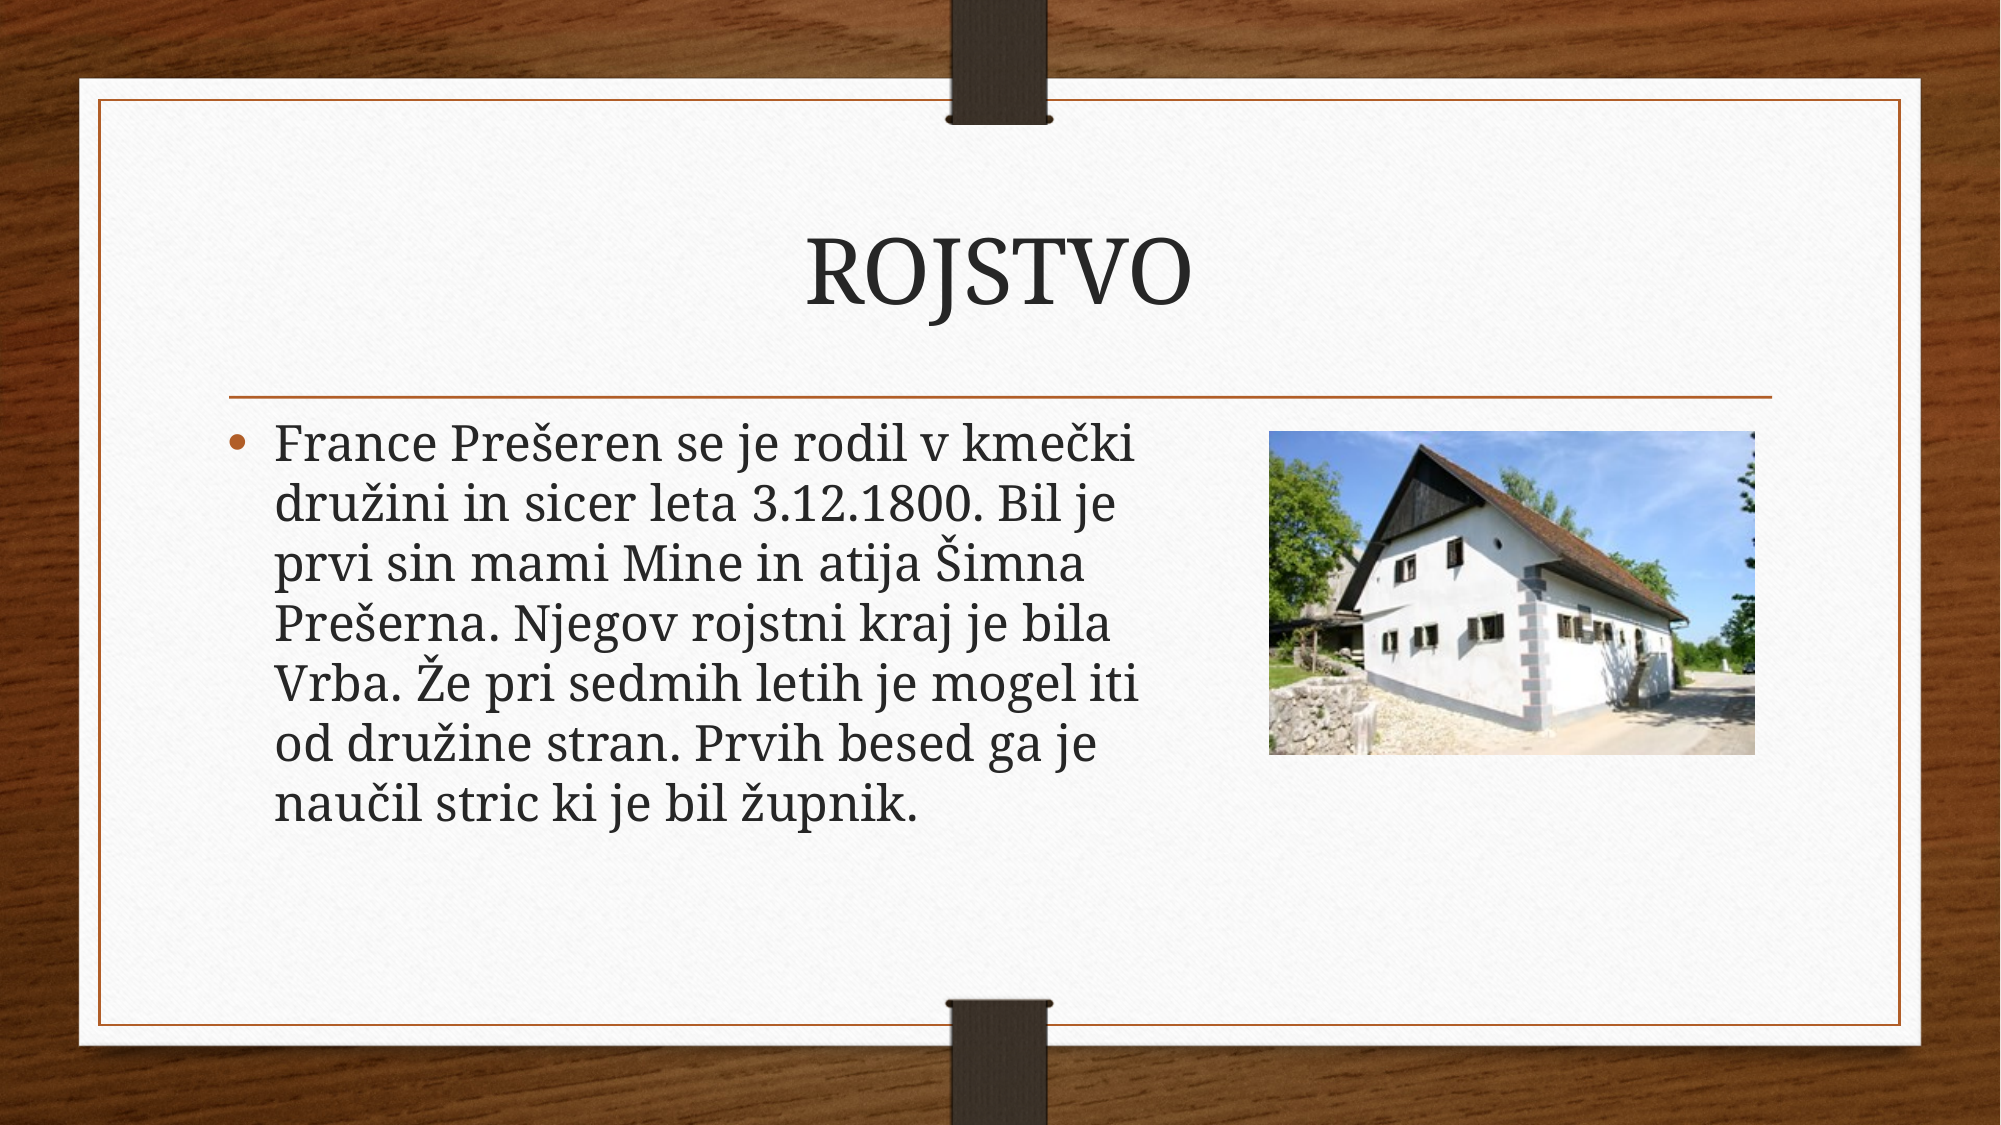

# ROJSTVO
France Prešeren se je rodil v kmečki družini in sicer leta 3.12.1800. Bil je prvi sin mami Mine in atija Šimna Prešerna. Njegov rojstni kraj je bila Vrba. Že pri sedmih letih je mogel iti od družine stran. Prvih besed ga je naučil stric ki je bil župnik.